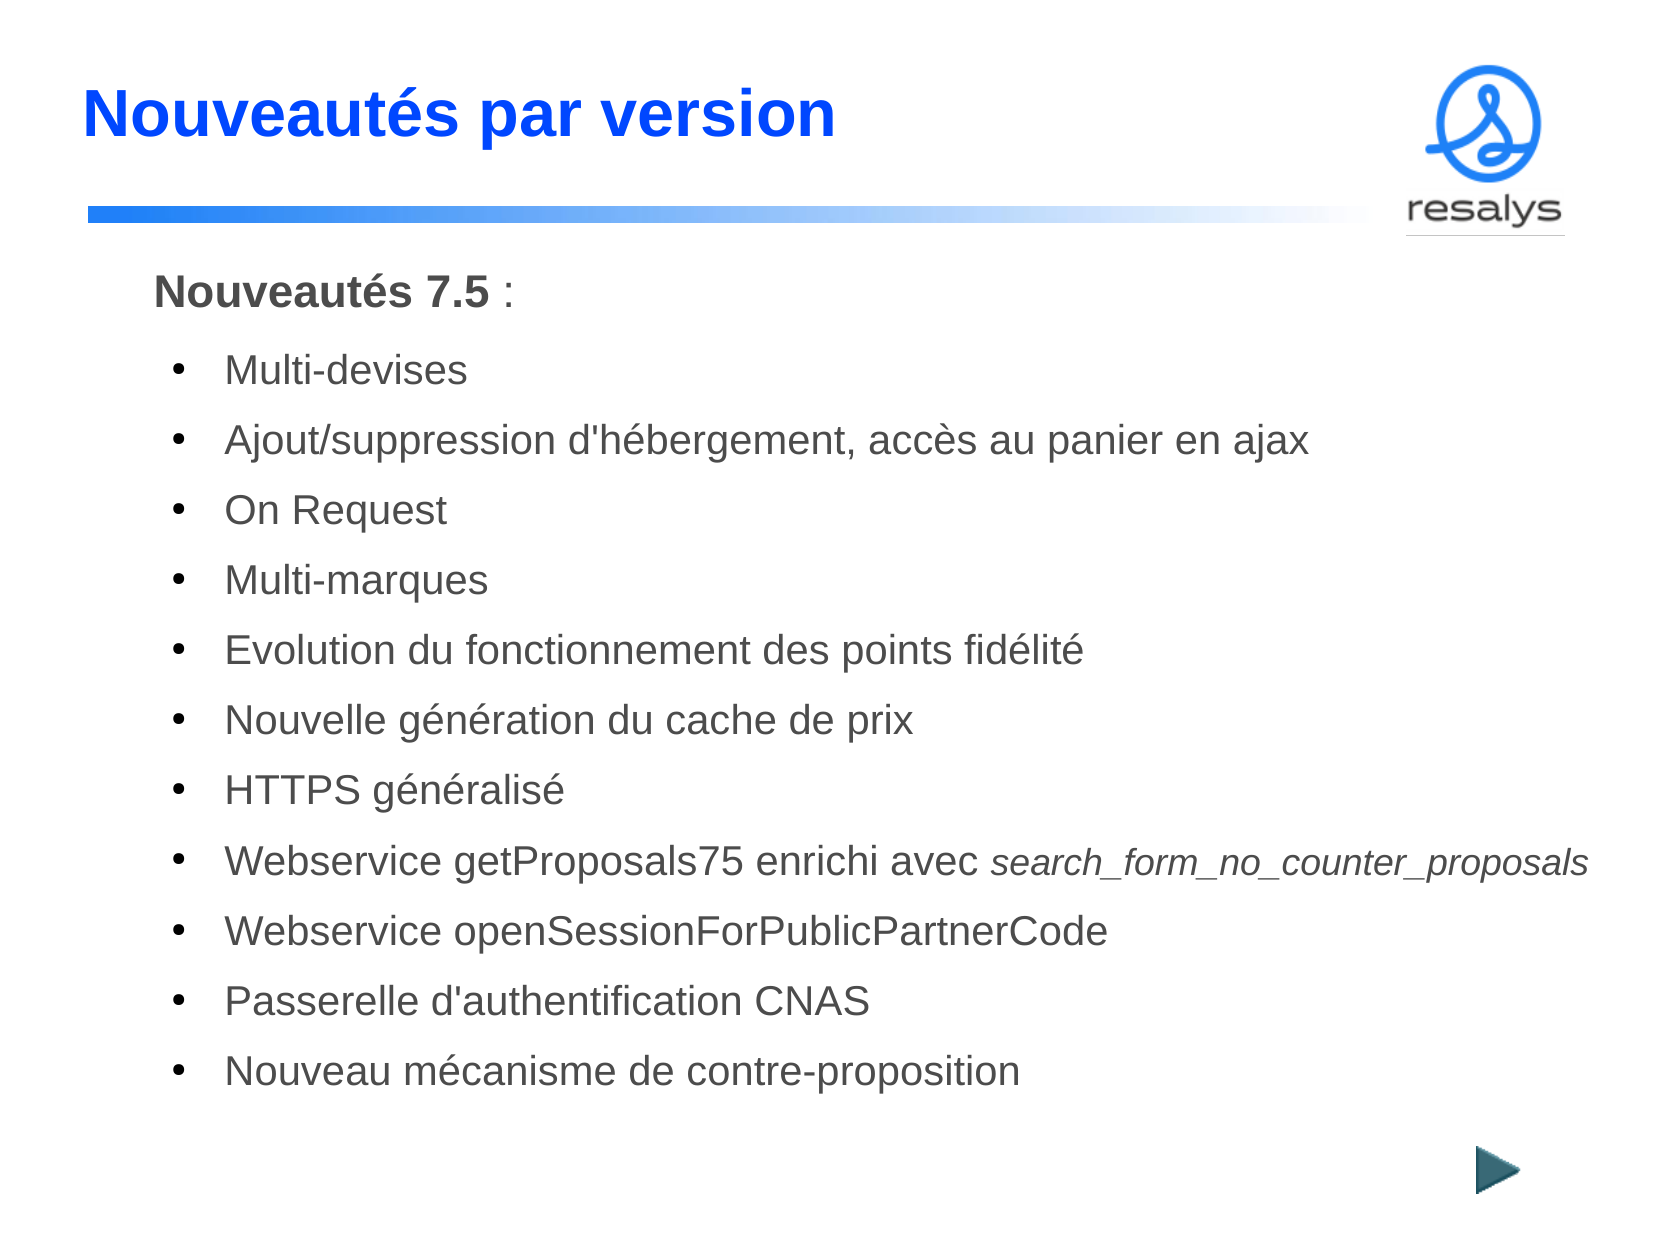

# Nouveautés par version
Nouveautés 7.5 :
Multi-devises
Ajout/suppression d'hébergement, accès au panier en ajax
On Request
Multi-marques
Evolution du fonctionnement des points fidélité
Nouvelle génération du cache de prix
HTTPS généralisé
Webservice getProposals75 enrichi avec search_form_no_counter_proposals
Webservice openSessionForPublicPartnerCode
Passerelle d'authentification CNAS
Nouveau mécanisme de contre-proposition